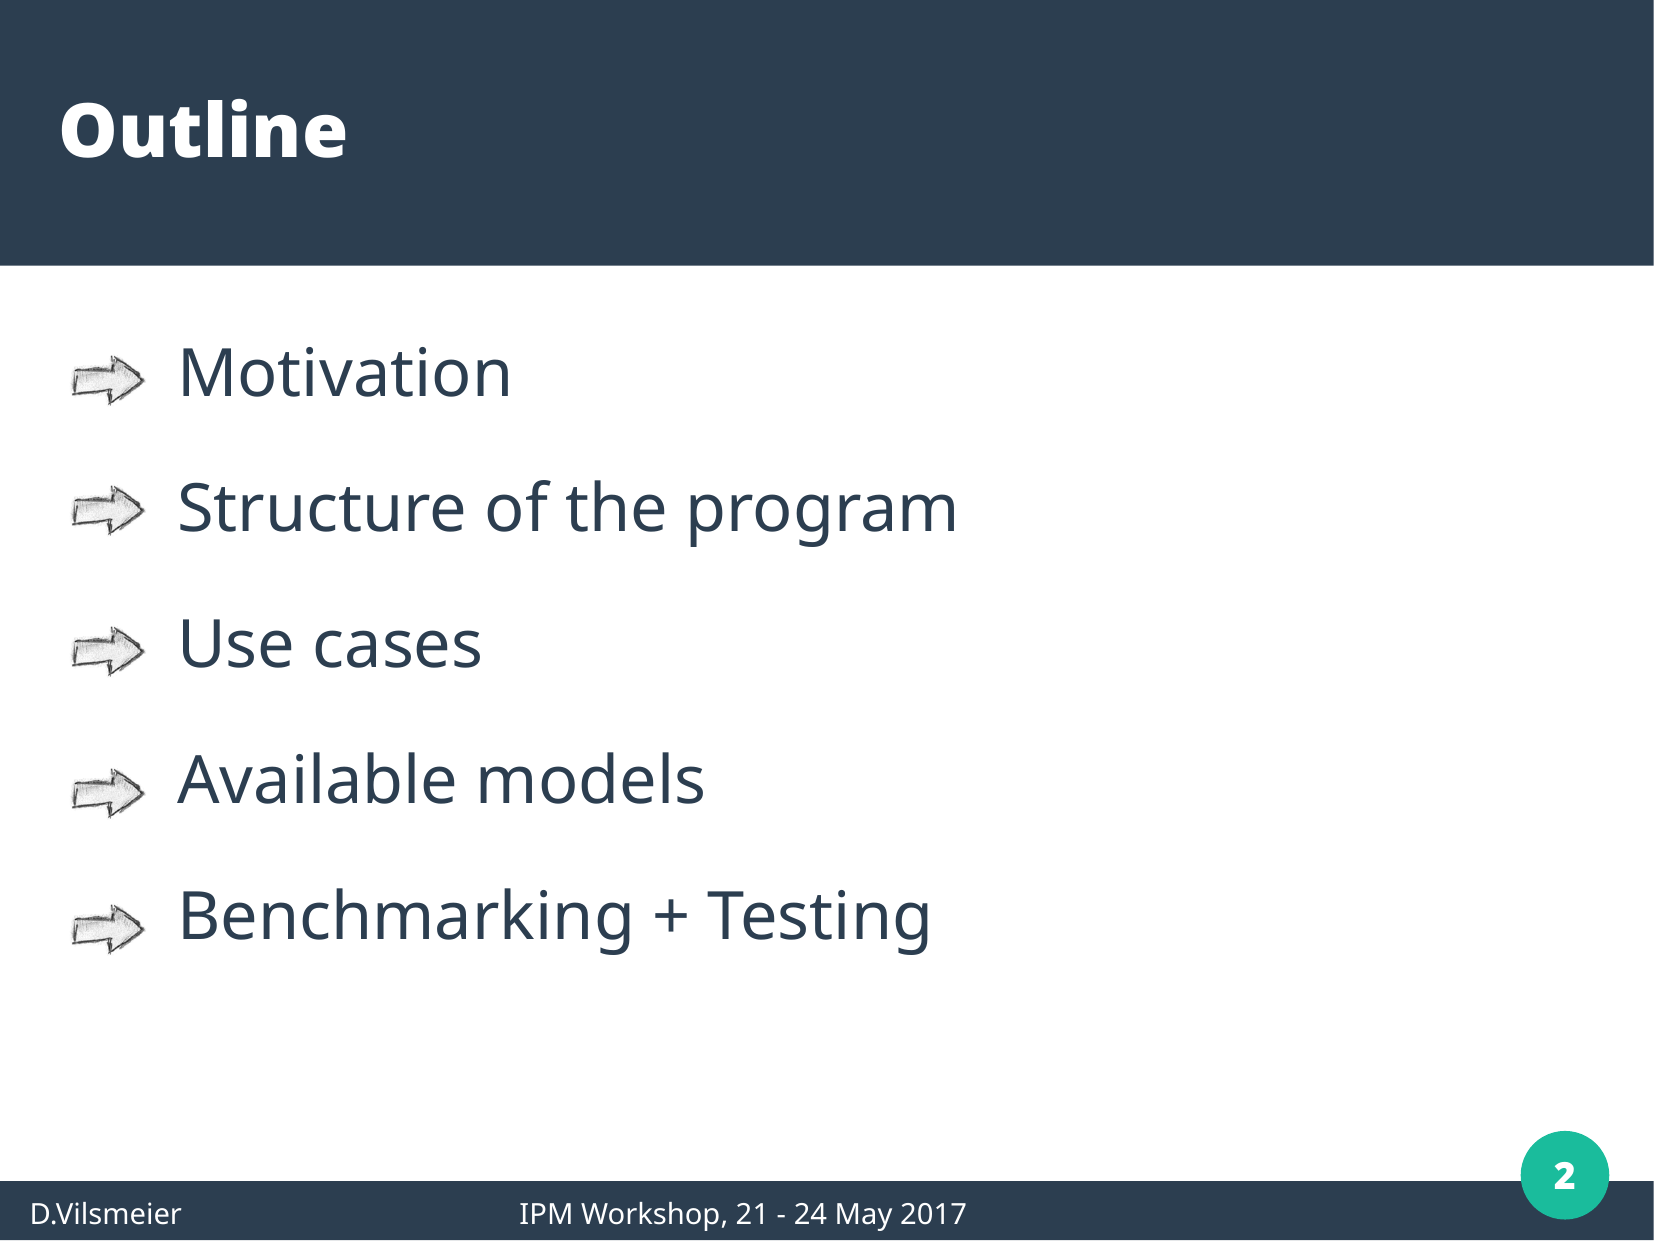

# Outline
Motivation
Structure of the program
Use cases
Available models
Benchmarking + Testing
2
D.Vilsmeier IPM Workshop, 21 - 24 May 2017